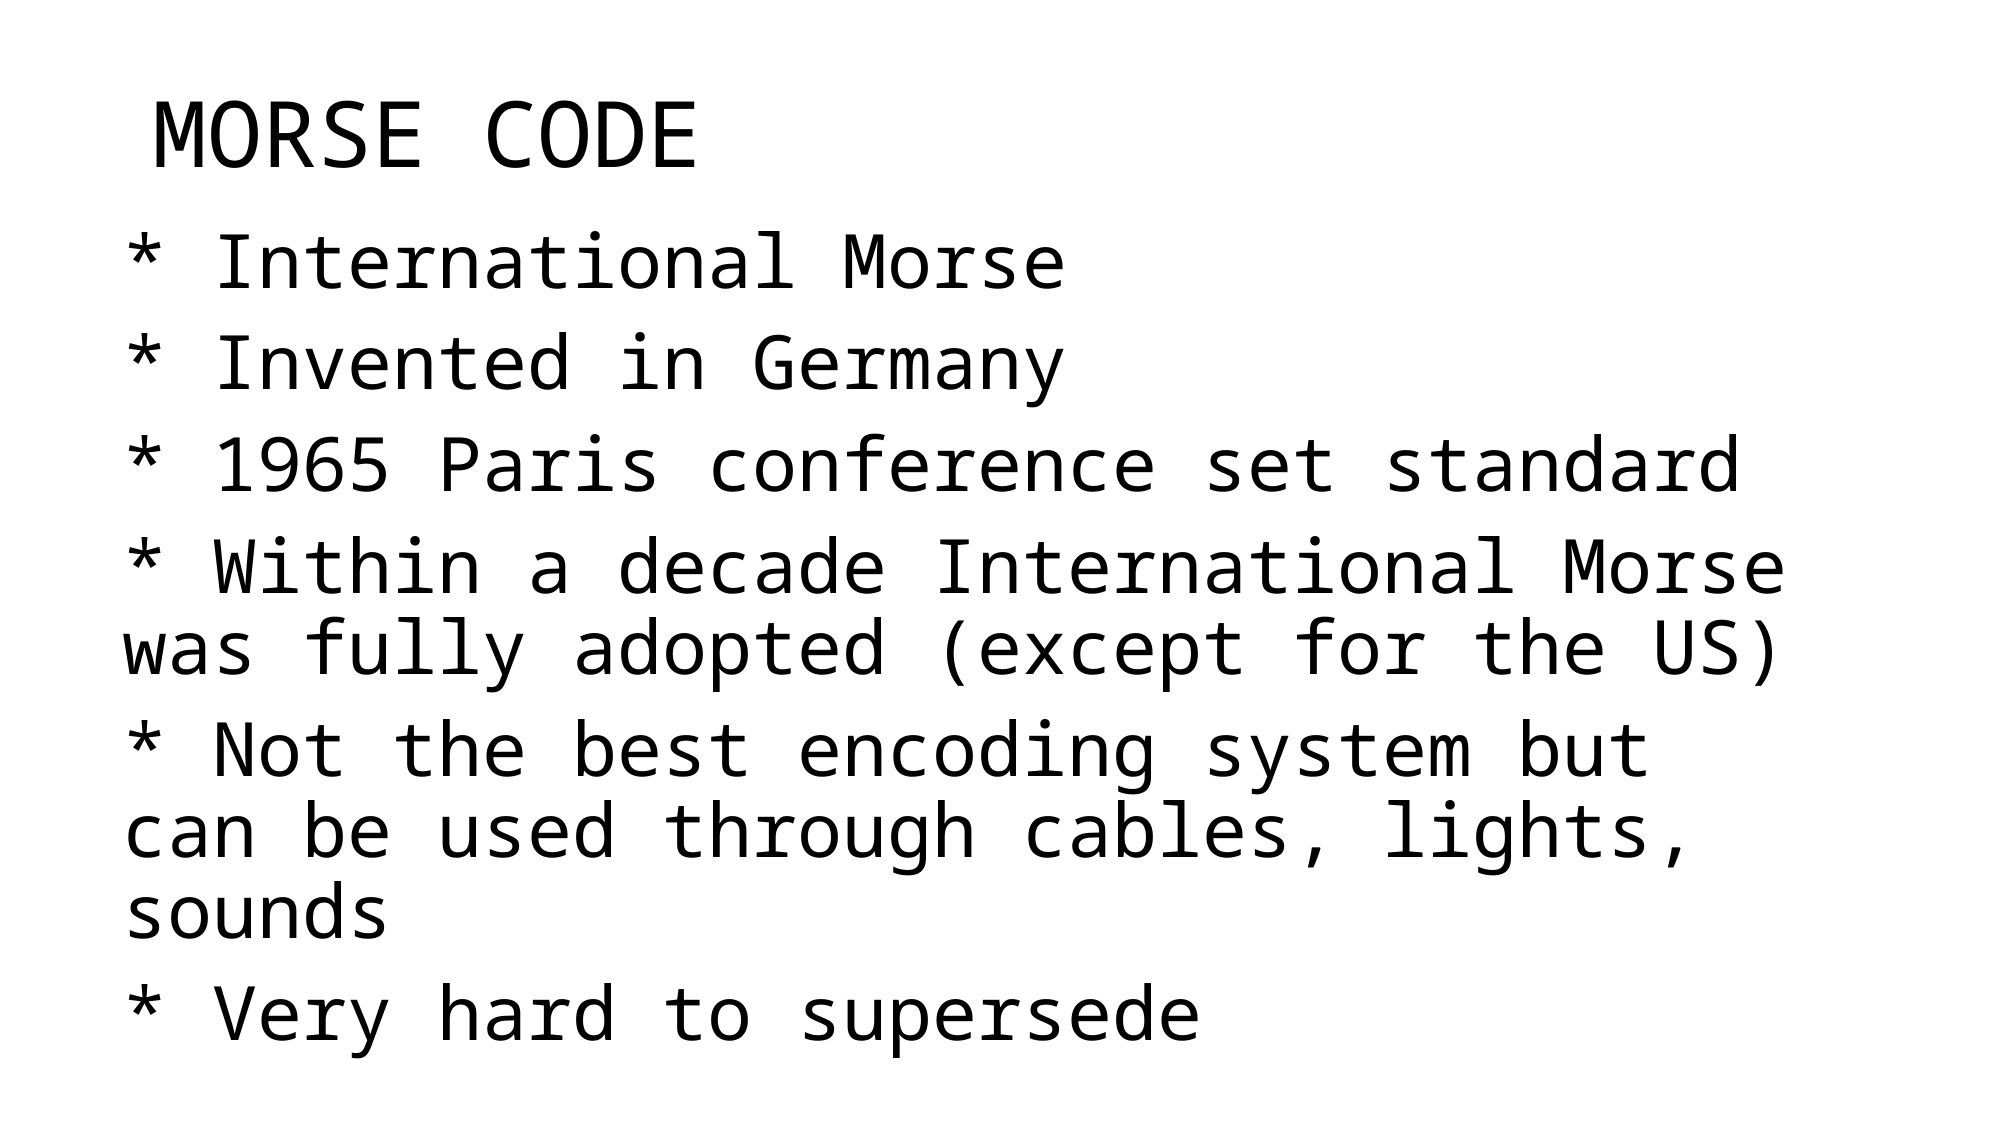

# MORSE CODE
* International Morse
* Invented in Germany
* 1965 Paris conference set standard
* Within a decade International Morse was fully adopted (except for the US)
* Not the best encoding system but can be used through cables, lights, sounds
* Very hard to supersede